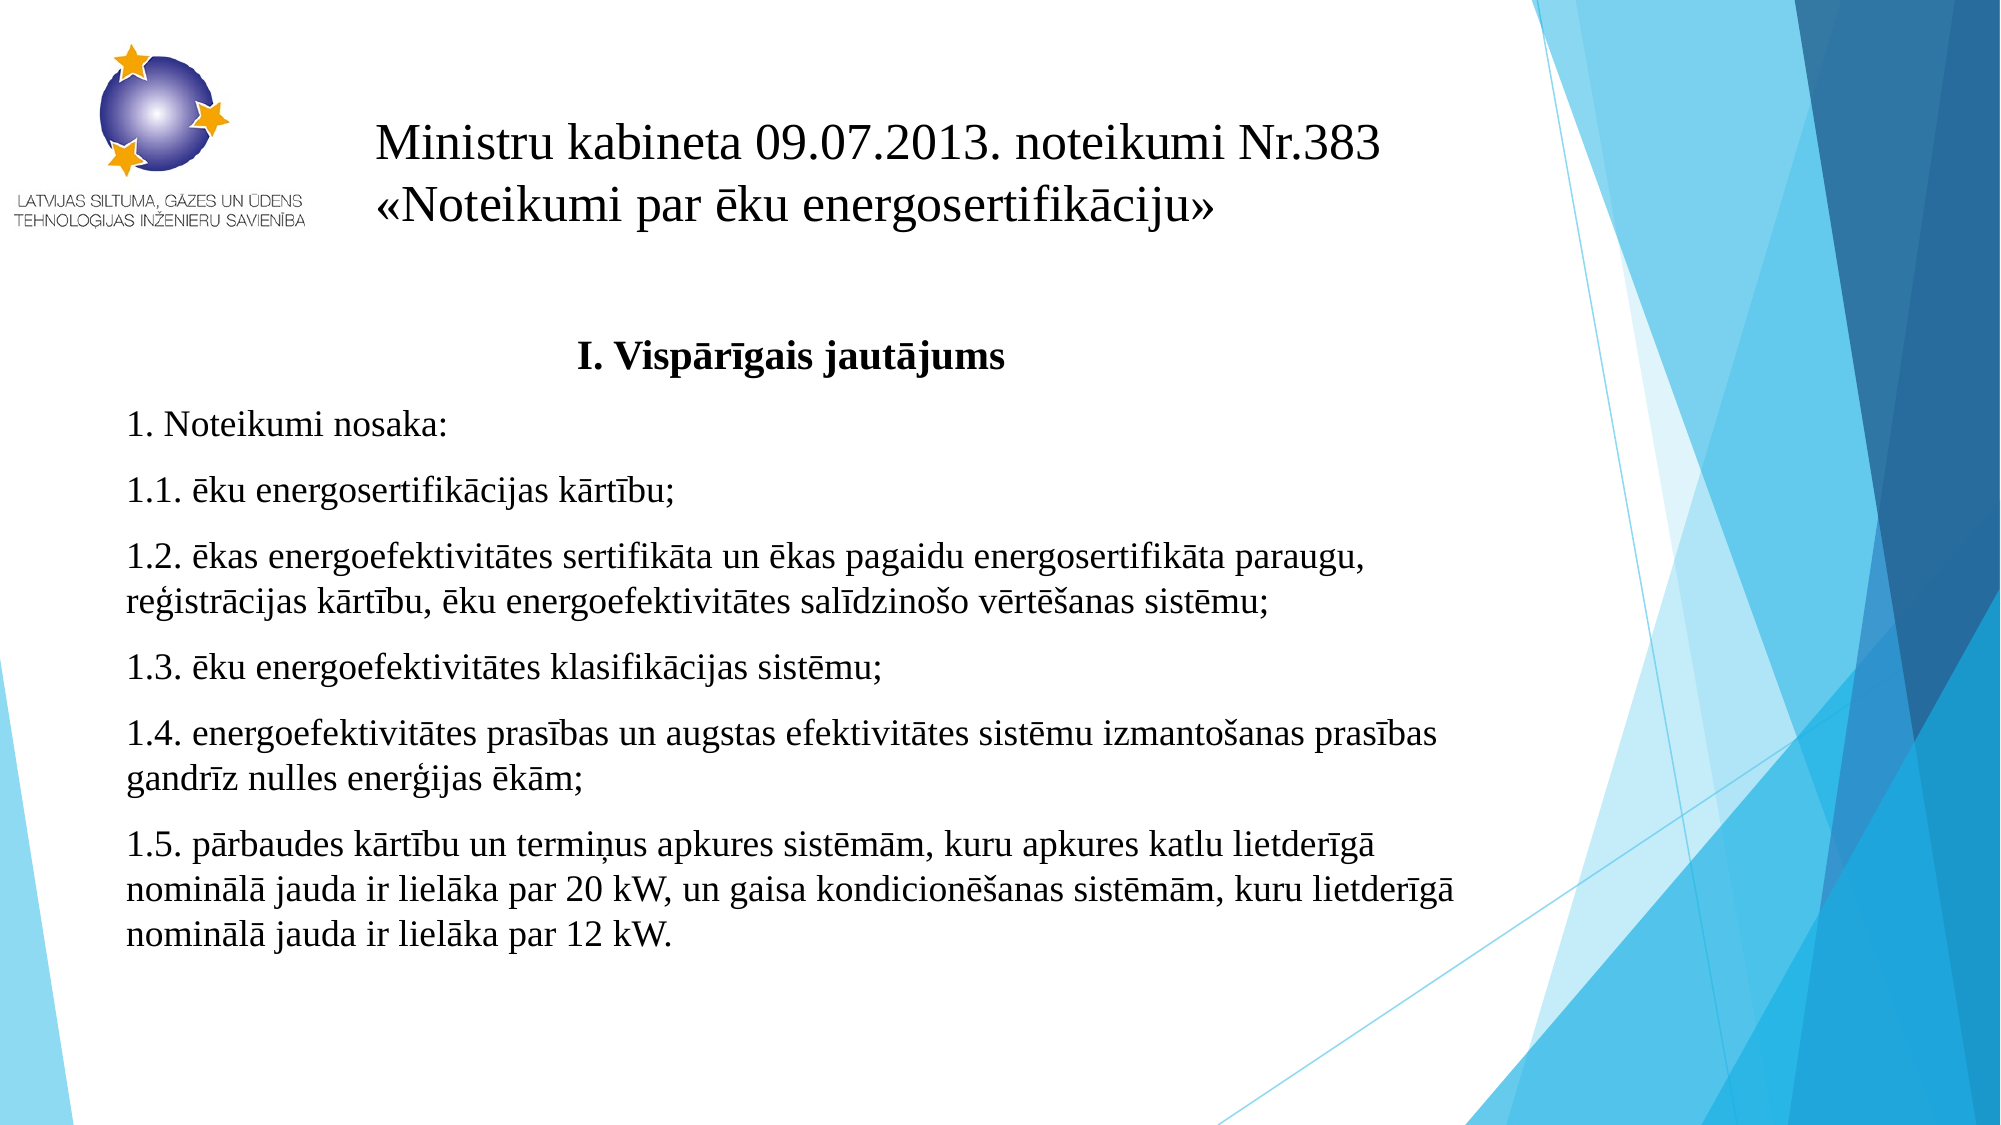

# Ministru kabineta 09.07.2013. noteikumi Nr.383 «Noteikumi par ēku energosertifikāciju»
I. Vispārīgais jautājums
1. Noteikumi nosaka:
1.1. ēku energosertifikācijas kārtību;
1.2. ēkas energoefektivitātes sertifikāta un ēkas pagaidu energosertifikāta paraugu, reģistrācijas kārtību, ēku energoefektivitātes salīdzinošo vērtēšanas sistēmu;
1.3. ēku energoefektivitātes klasifikācijas sistēmu;
1.4. energoefektivitātes prasības un augstas efektivitātes sistēmu izmantošanas prasības gandrīz nulles enerģijas ēkām;
1.5. pārbaudes kārtību un termiņus apkures sistēmām, kuru apkures katlu lietderīgā nominālā jauda ir lielāka par 20 kW, un gaisa kondicionēšanas sistēmām, kuru lietderīgā nominālā jauda ir lielāka par 12 kW.